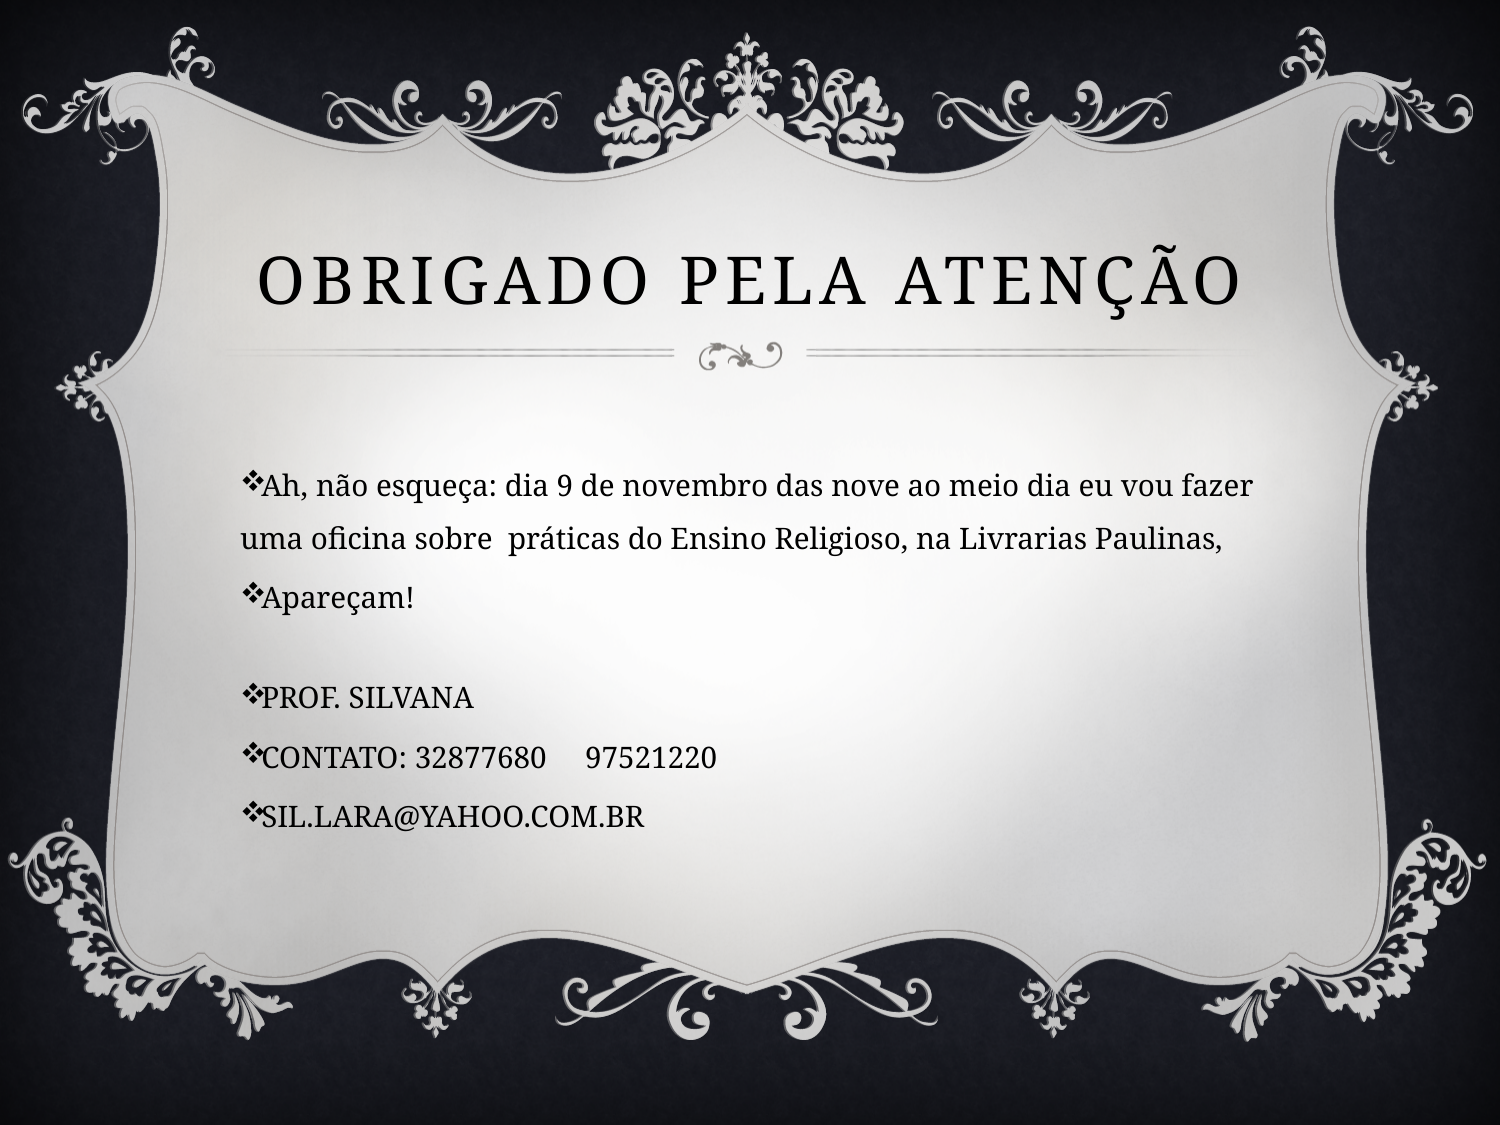

# OBRIGADO PELA ATENÇÃO
Ah, não esqueça: dia 9 de novembro das nove ao meio dia eu vou fazer uma oficina sobre práticas do Ensino Religioso, na Livrarias Paulinas,
Apareçam!
PROF. SILVANA
CONTATO: 32877680 97521220
SIL.LARA@YAHOO.COM.BR